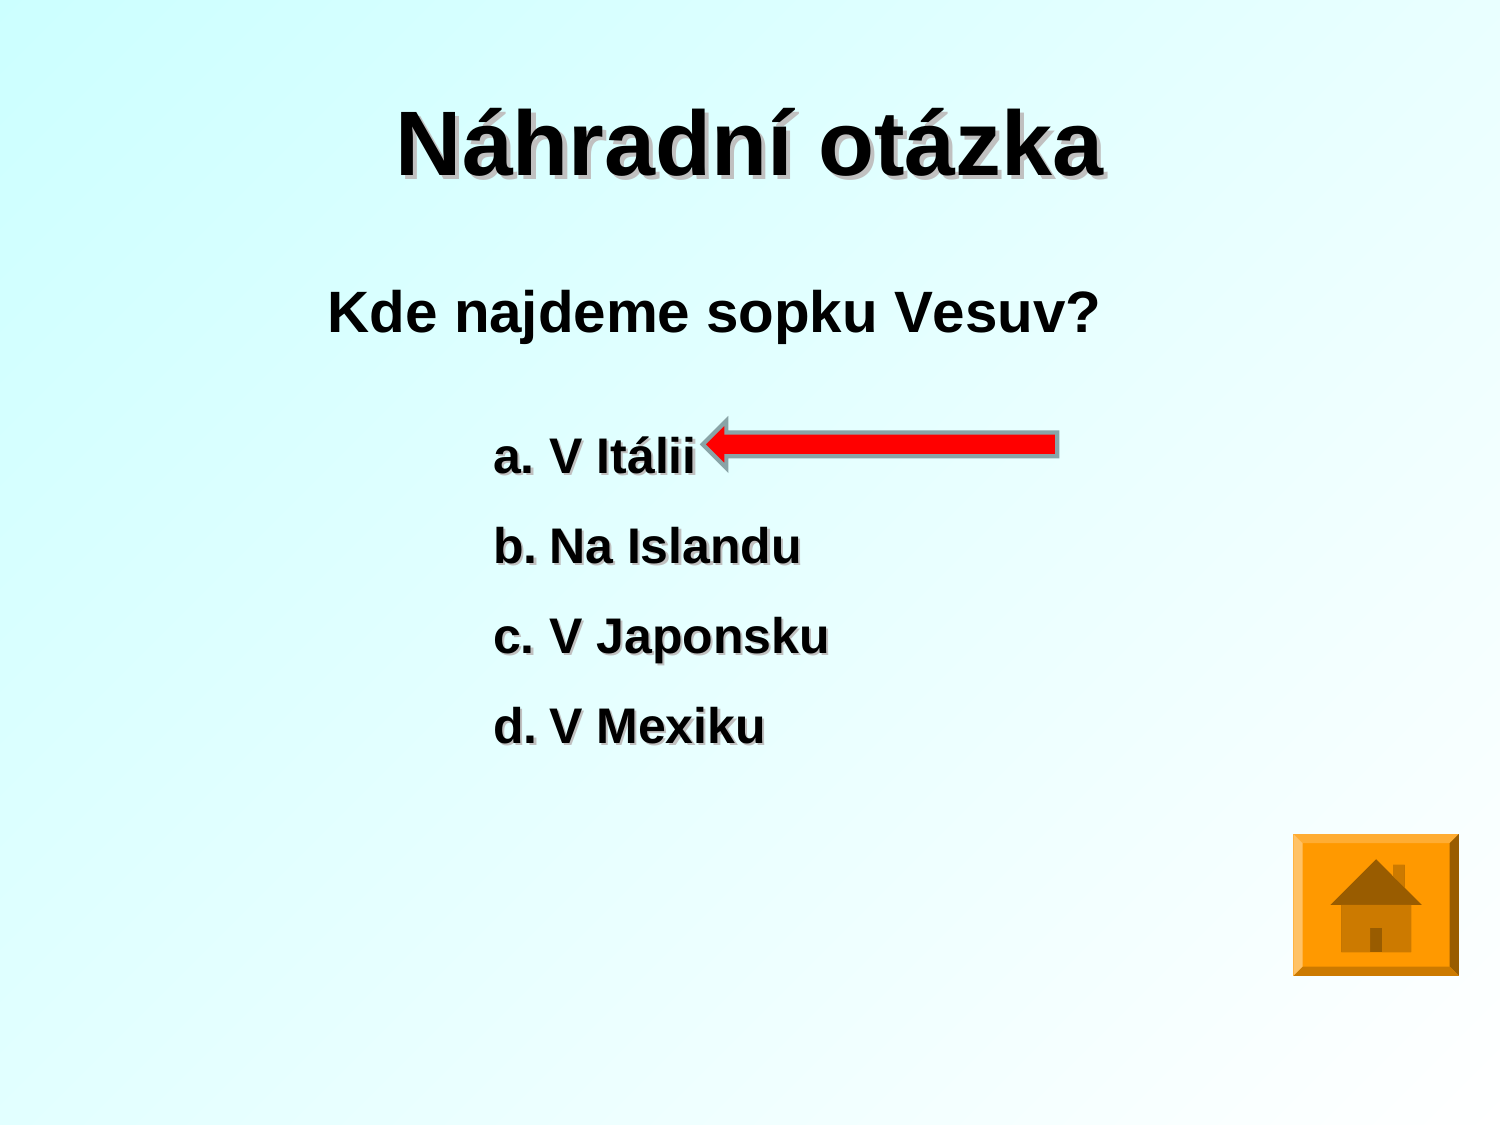

# Náhradní otázka
Kde najdeme sopku Vesuv?
V Itálii
Na Islandu
V Japonsku
V Mexiku